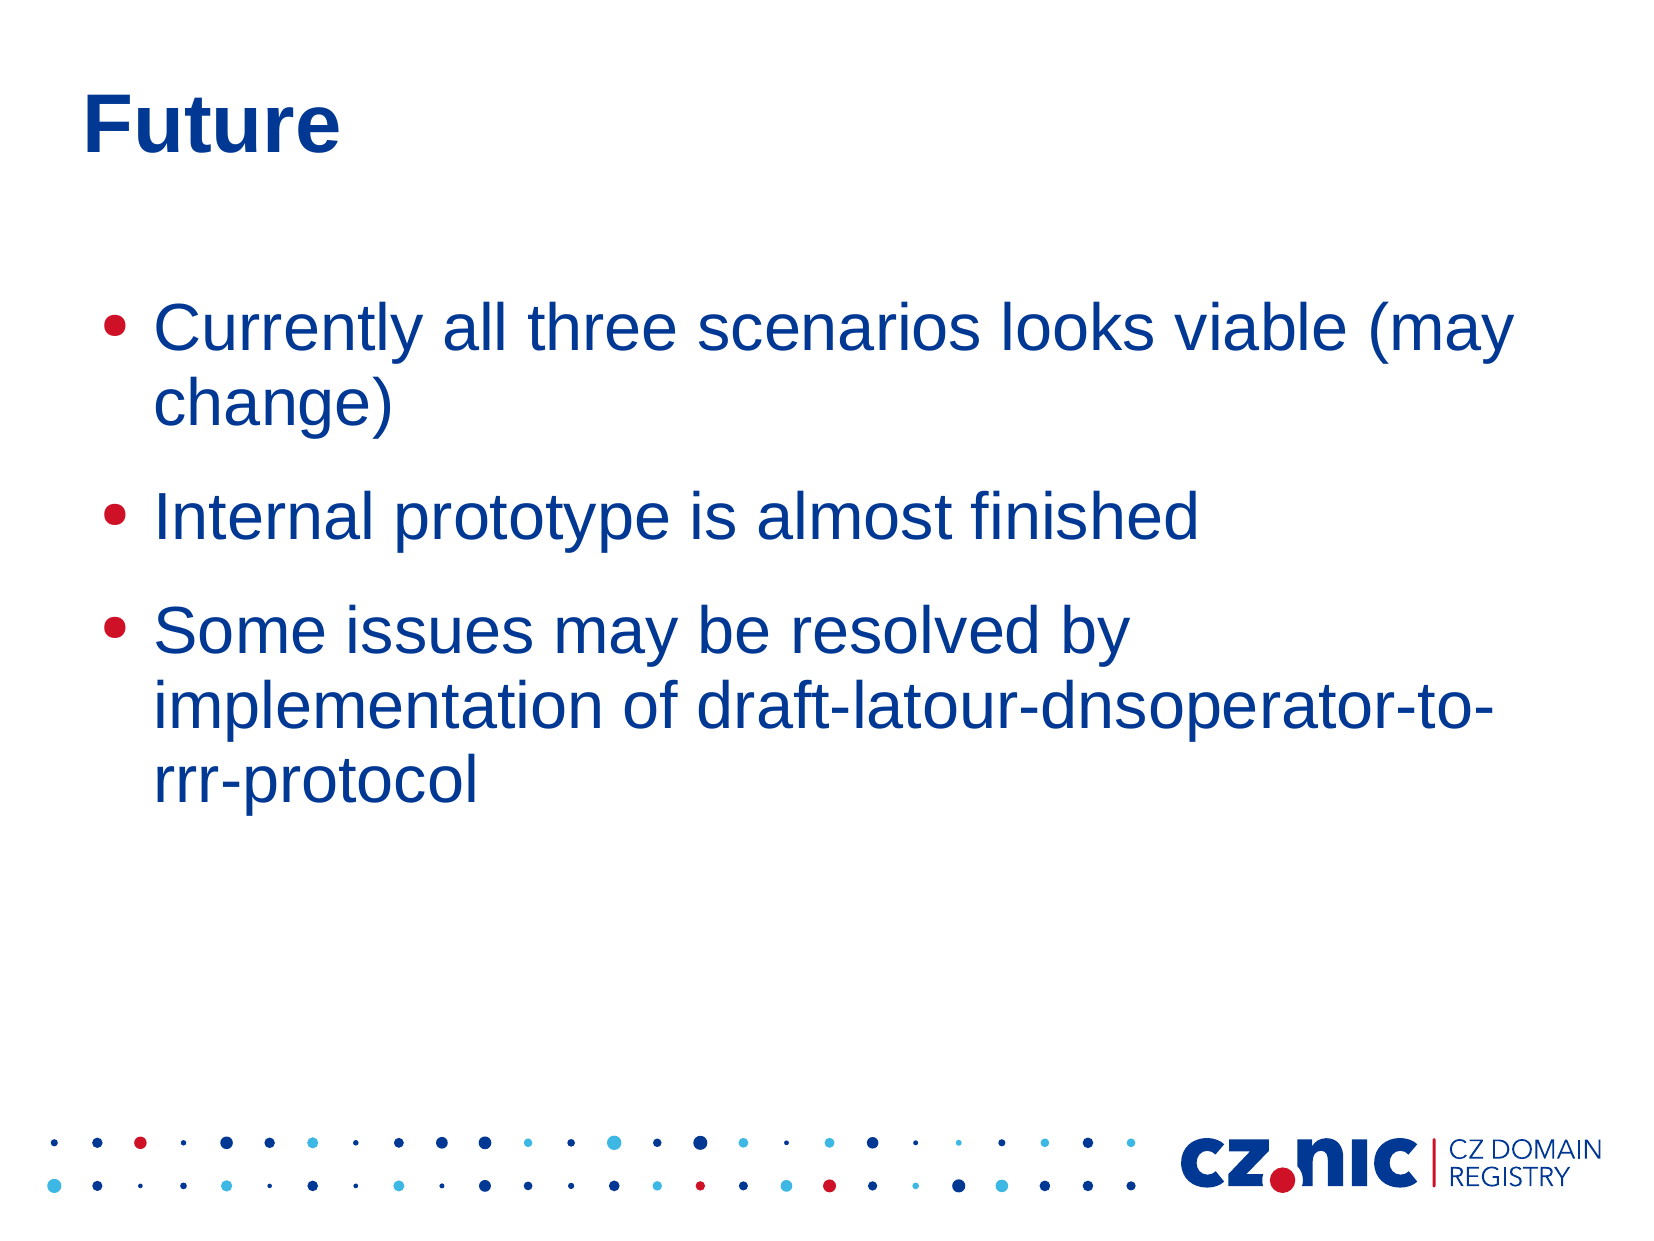

# Future
Currently all three scenarios looks viable (may change)
Internal prototype is almost finished
Some issues may be resolved by implementation of draft-latour-dnsoperator-to-rrr-protocol